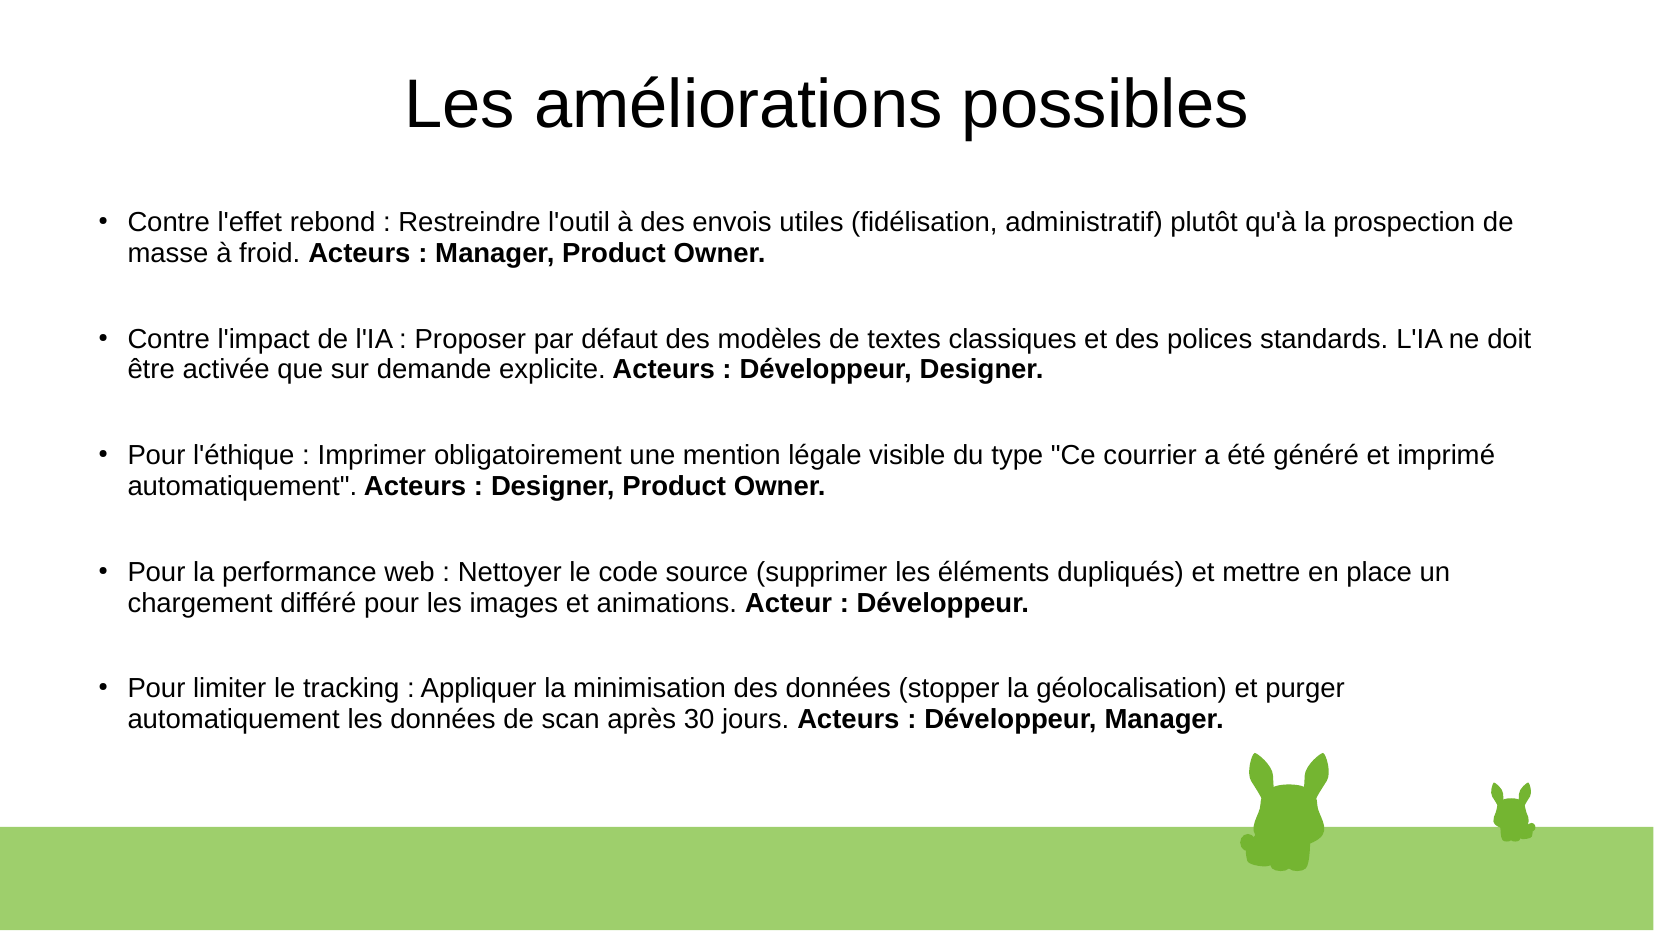

# Les améliorations possibles
Contre l'effet rebond : Restreindre l'outil à des envois utiles (fidélisation, administratif) plutôt qu'à la prospection de masse à froid. Acteurs : Manager, Product Owner.
Contre l'impact de l'IA : Proposer par défaut des modèles de textes classiques et des polices standards. L'IA ne doit être activée que sur demande explicite. Acteurs : Développeur, Designer.
Pour l'éthique : Imprimer obligatoirement une mention légale visible du type "Ce courrier a été généré et imprimé automatiquement". Acteurs : Designer, Product Owner.
Pour la performance web : Nettoyer le code source (supprimer les éléments dupliqués) et mettre en place un chargement différé pour les images et animations. Acteur : Développeur.
Pour limiter le tracking : Appliquer la minimisation des données (stopper la géolocalisation) et purger automatiquement les données de scan après 30 jours. Acteurs : Développeur, Manager.